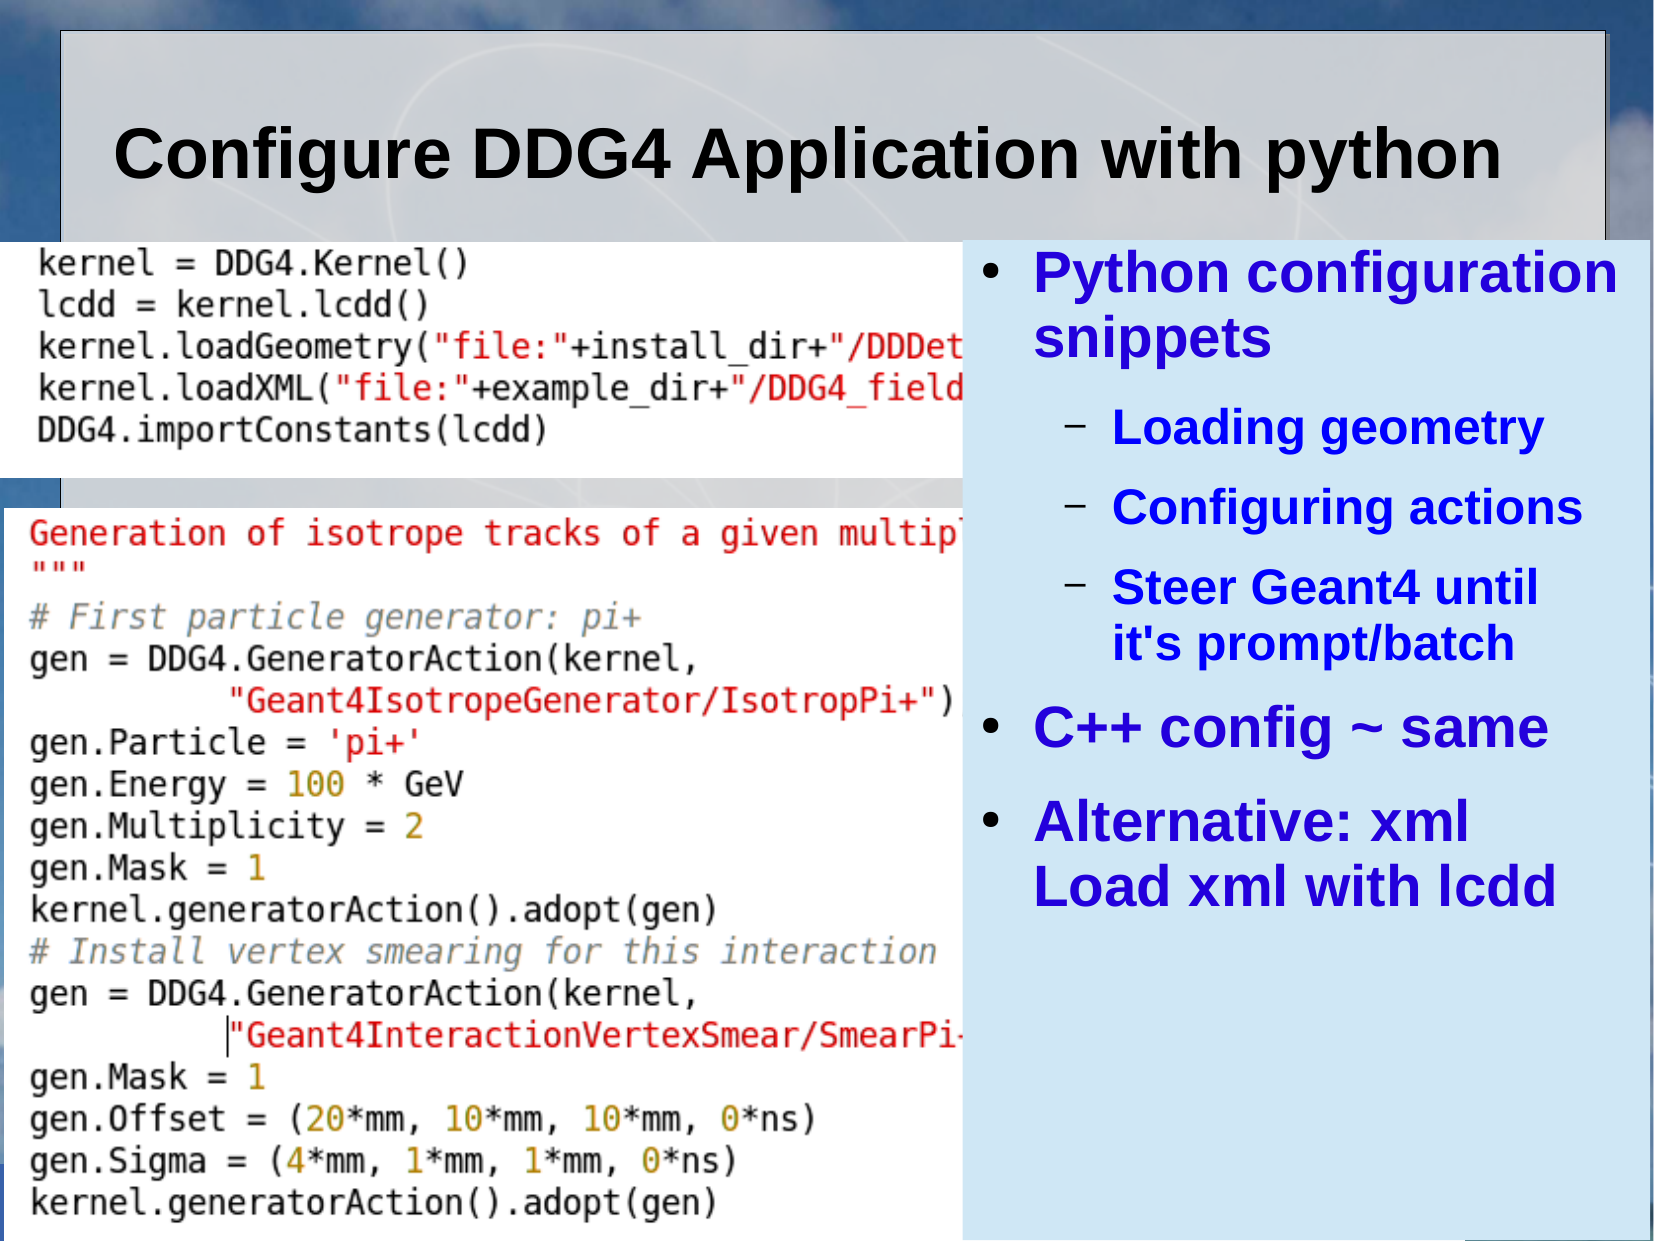

# Configure DDG4 Application with python
Python configuration snippets
Loading geometry
Configuring actions
Steer Geant4 until
it's prompt/batch
C++ config ~ same
Alternative: xml
Load xml with lcdd
25
May 24th, 2013
LHCb Simulation Day, Markus Frank / LHCb Online